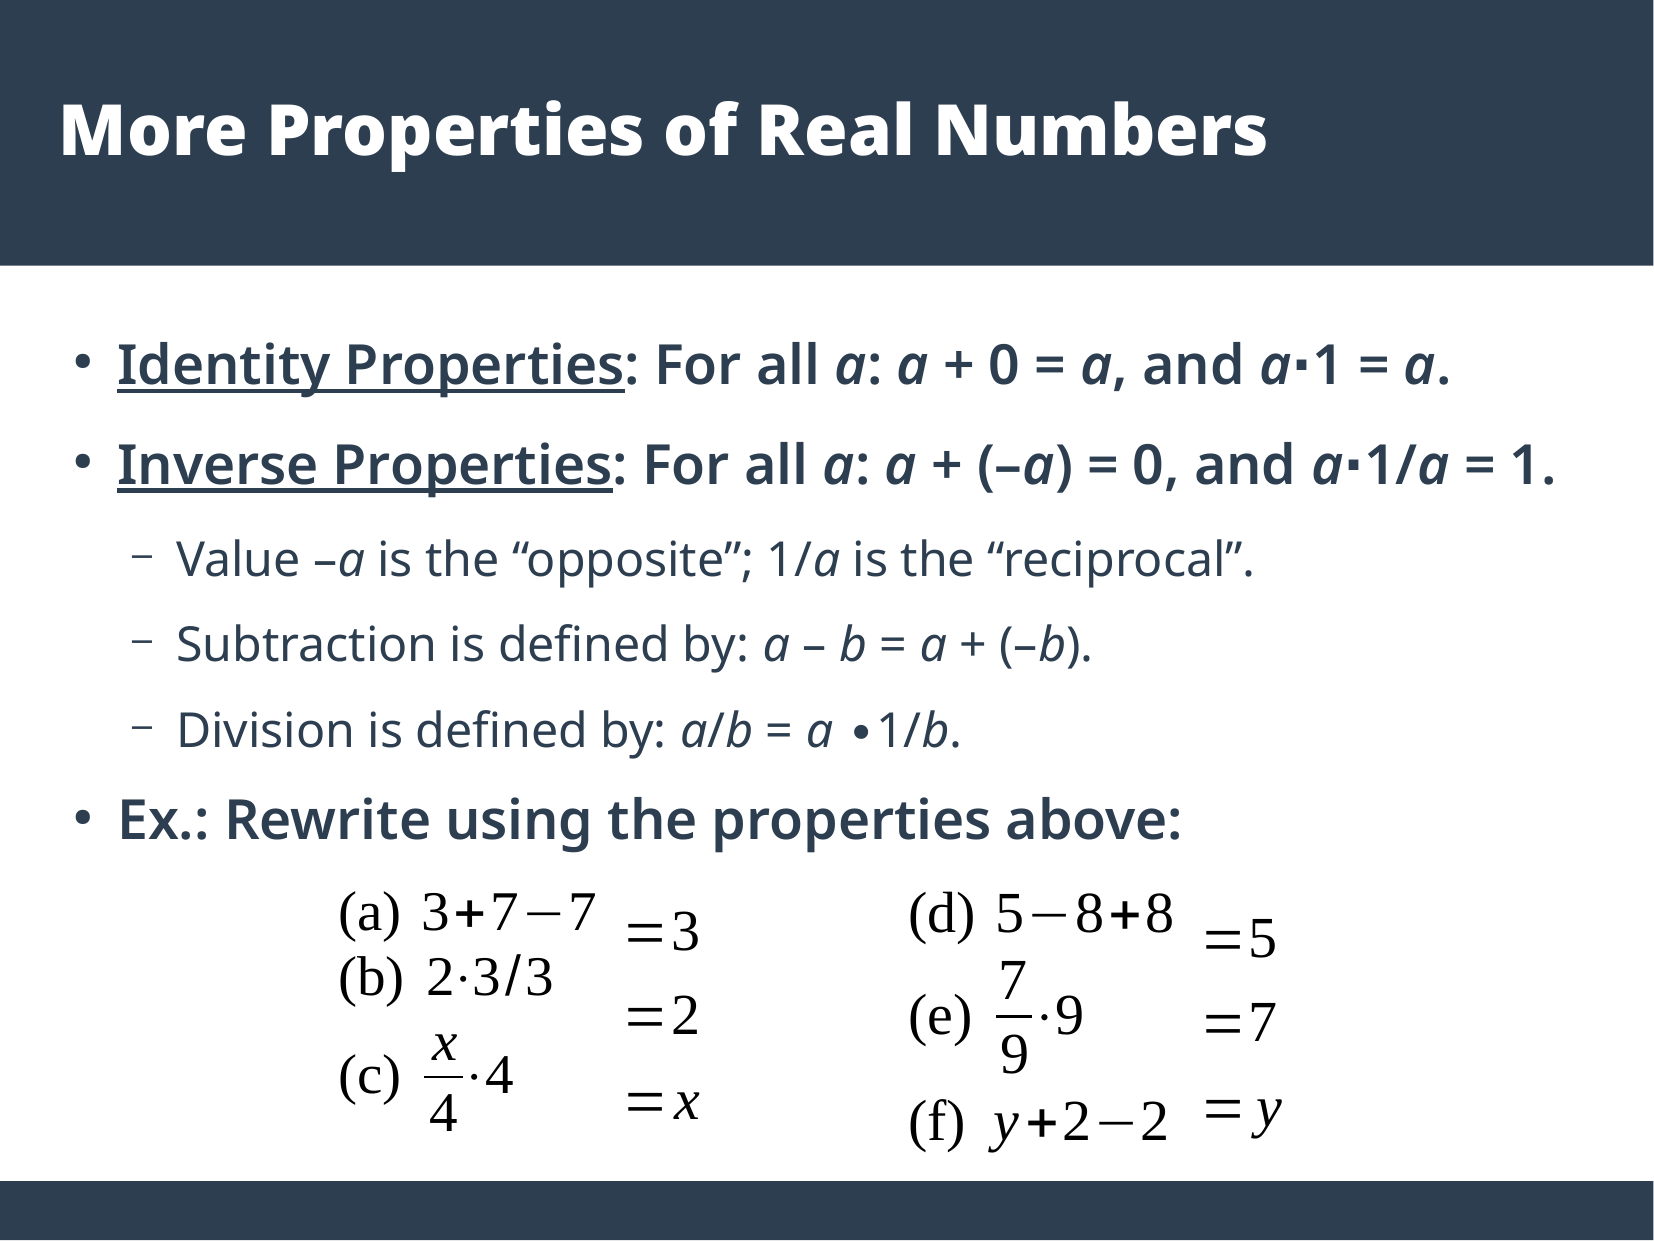

# More Properties of Real Numbers
Identity Properties: For all a: a + 0 = a, and a∙1 = a.
Inverse Properties: For all a: a + (–a) = 0, and a∙1/a = 1.
Value –a is the “opposite”; 1/a is the “reciprocal”.
Subtraction is defined by: a – b = a + (–b).
Division is defined by: a/b = a ∙1/b.
Ex.: Rewrite using the properties above: